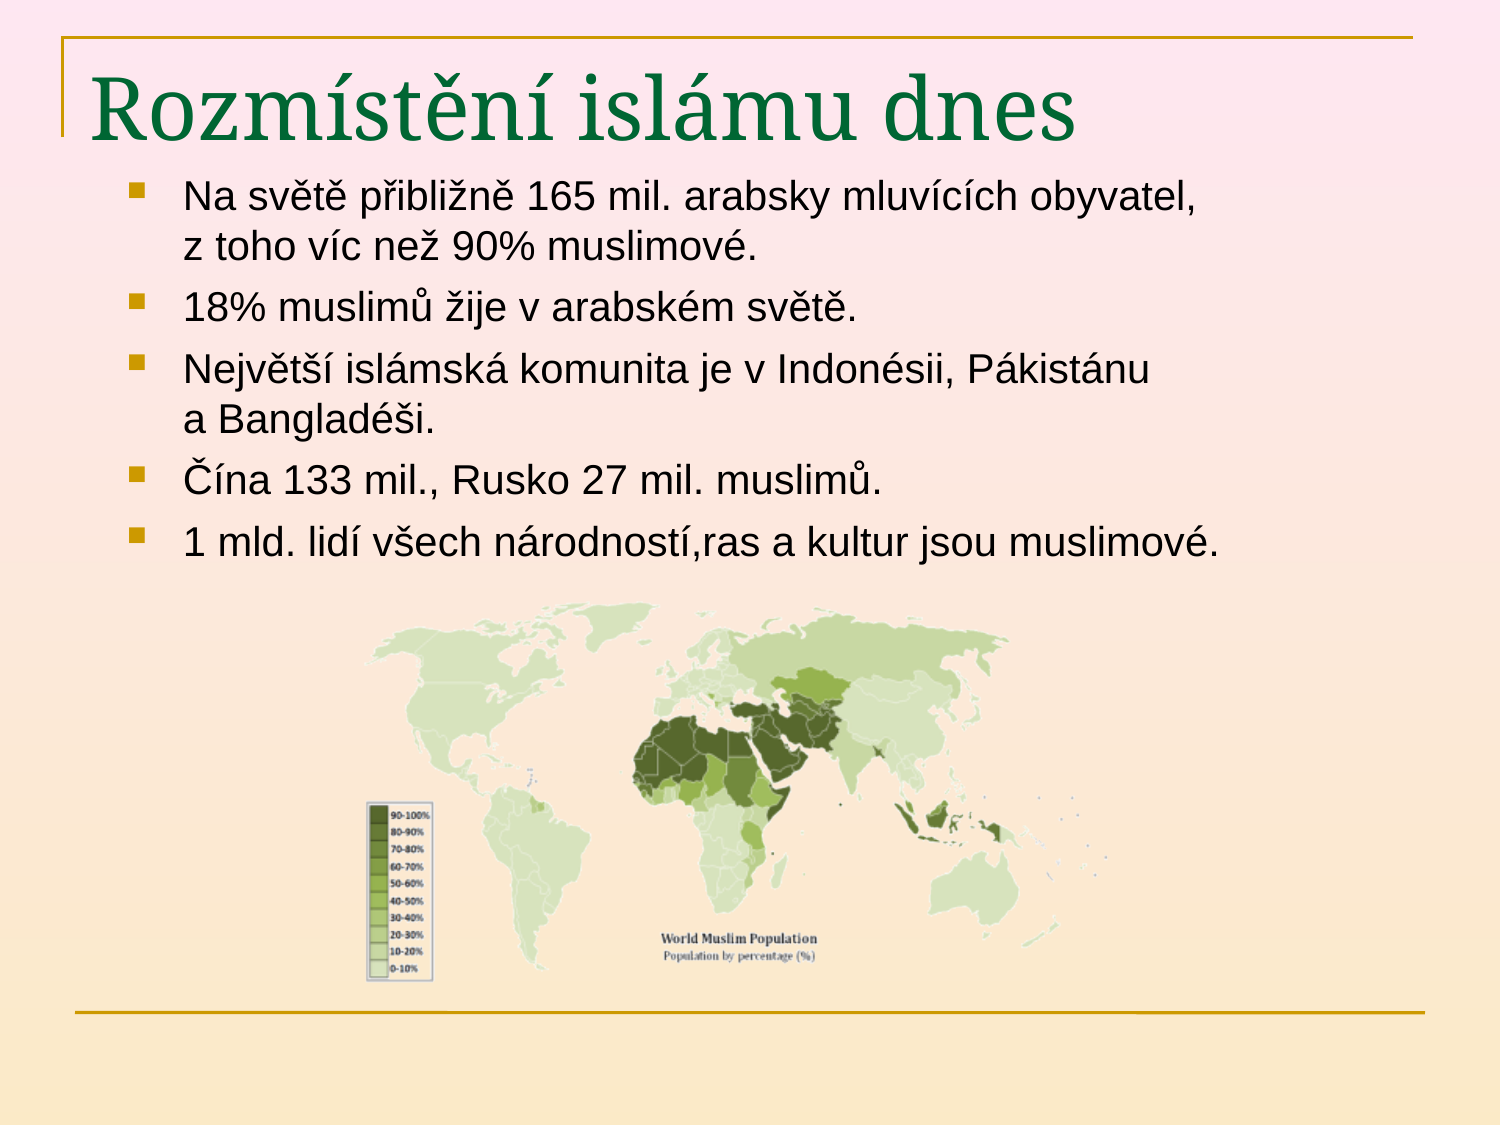

# Rozmístění islámu dnes
Na světě přibližně 165 mil. arabsky mluvících obyvatel,
z toho víc než 90% muslimové.
18% muslimů žije v arabském světě.
Největší islámská komunita je v Indonésii, Pákistánu
a Bangladéši.
Čína 133 mil., Rusko 27 mil. muslimů.
1 mld. lidí všech národností,ras a kultur jsou muslimové.